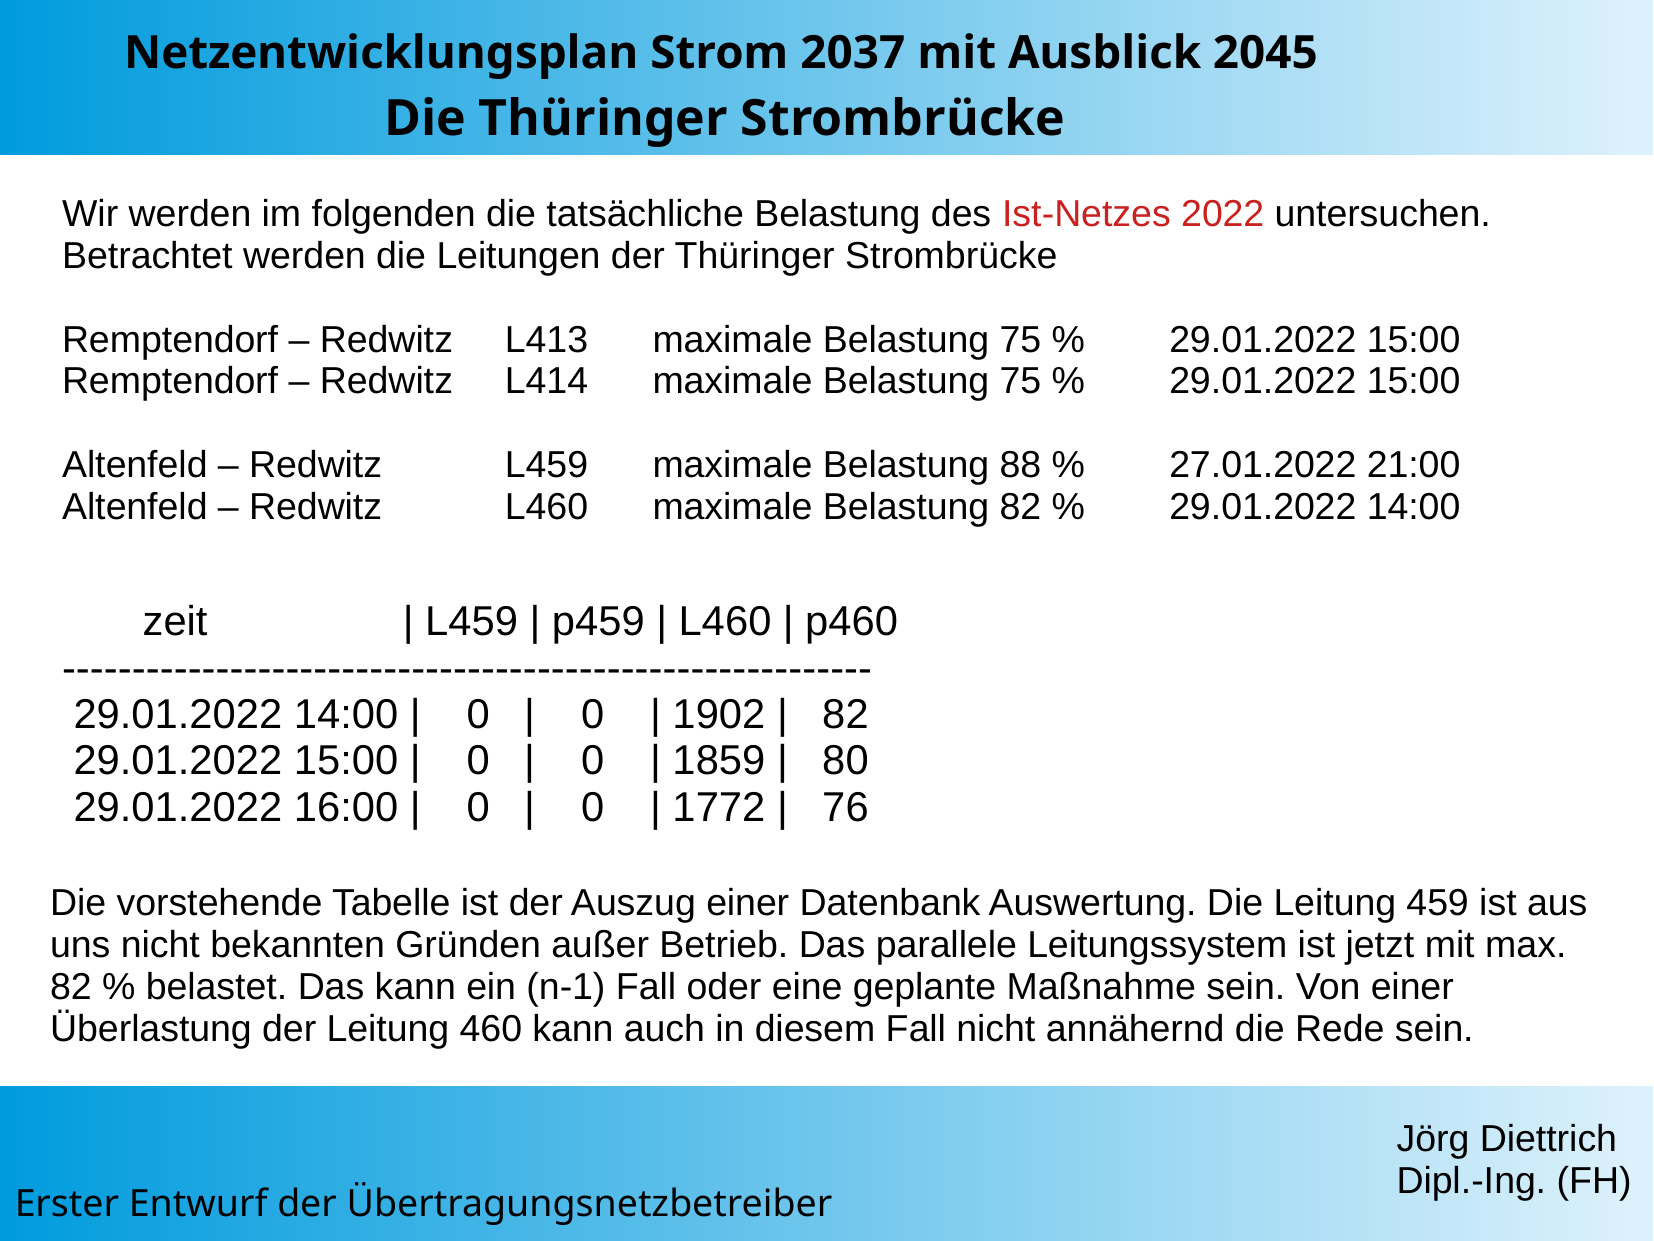

Netzentwicklungsplan Strom 2037 mit Ausblick 2045
 Die Thüringer Strombrücke
Wir werden im folgenden die tatsächliche Belastung des Ist-Netzes 2022 untersuchen. Betrachtet werden die Leitungen der Thüringer Strombrücke
Remptendorf – Redwitz	L413	maximale Belastung 75 % 	29.01.2022 15:00
Remptendorf – Redwitz	L414	maximale Belastung 75 % 	29.01.2022 15:00
Altenfeld – Redwitz		L459	maximale Belastung 88 % 	27.01.2022 21:00
Altenfeld – Redwitz		L460	maximale Belastung 82 %		29.01.2022 14:00
 zeit | L459 | p459 | L460 | p460
----------------------------------------------------------
 29.01.2022 14:00 | 0 | 0 | 1902 | 82
 29.01.2022 15:00 | 0 | 0 | 1859 | 80
 29.01.2022 16:00 | 0 | 0 | 1772 | 76
Die vorstehende Tabelle ist der Auszug einer Datenbank Auswertung. Die Leitung 459 ist aus uns nicht bekannten Gründen außer Betrieb. Das parallele Leitungssystem ist jetzt mit max. 82 % belastet. Das kann ein (n-1) Fall oder eine geplante Maßnahme sein. Von einer Überlastung der Leitung 460 kann auch in diesem Fall nicht annähernd die Rede sein.
Jörg Diettrich
Dipl.-Ing. (FH)
Erster Entwurf der Übertragungsnetzbetreiber